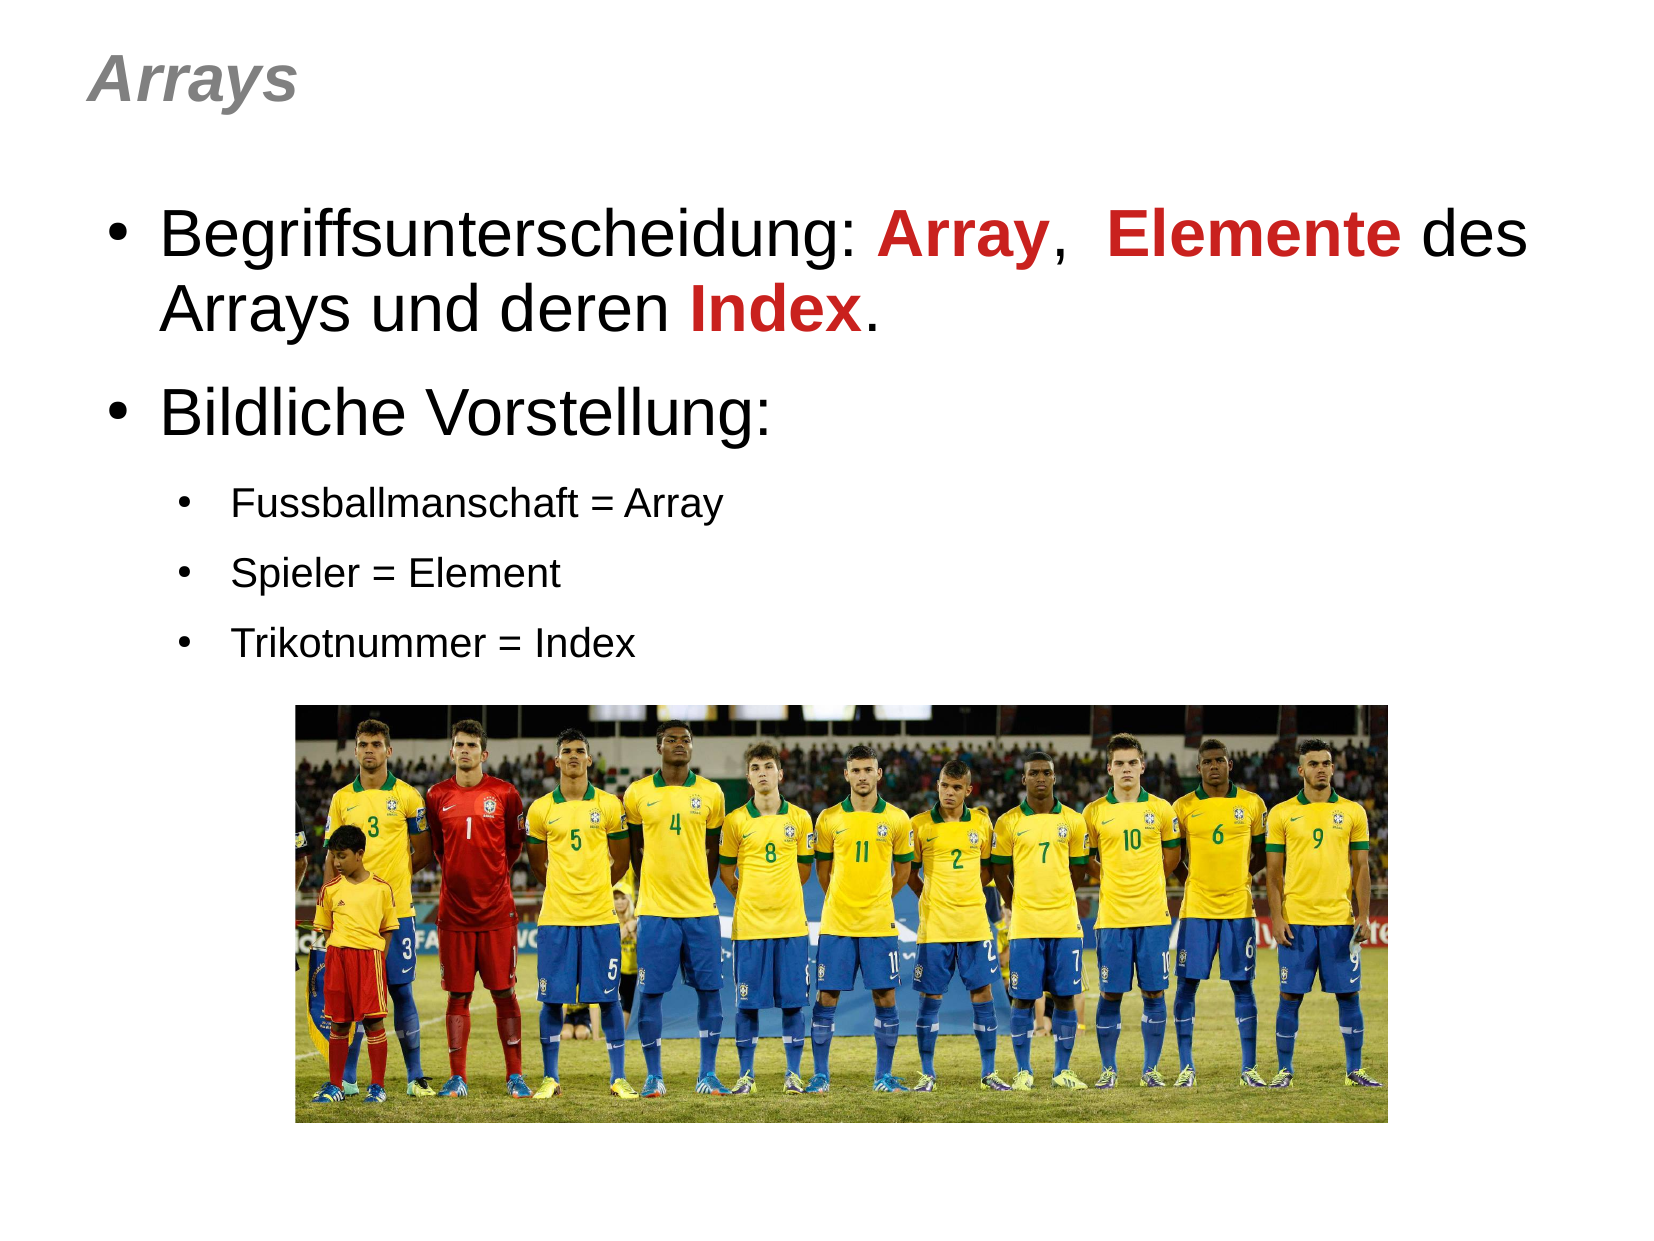

Arrays
# Begriffsunterscheidung: Array, Elemente des Arrays und deren Index.
Bildliche Vorstellung:
Fussballmanschaft = Array
Spieler = Element
Trikotnummer = Index